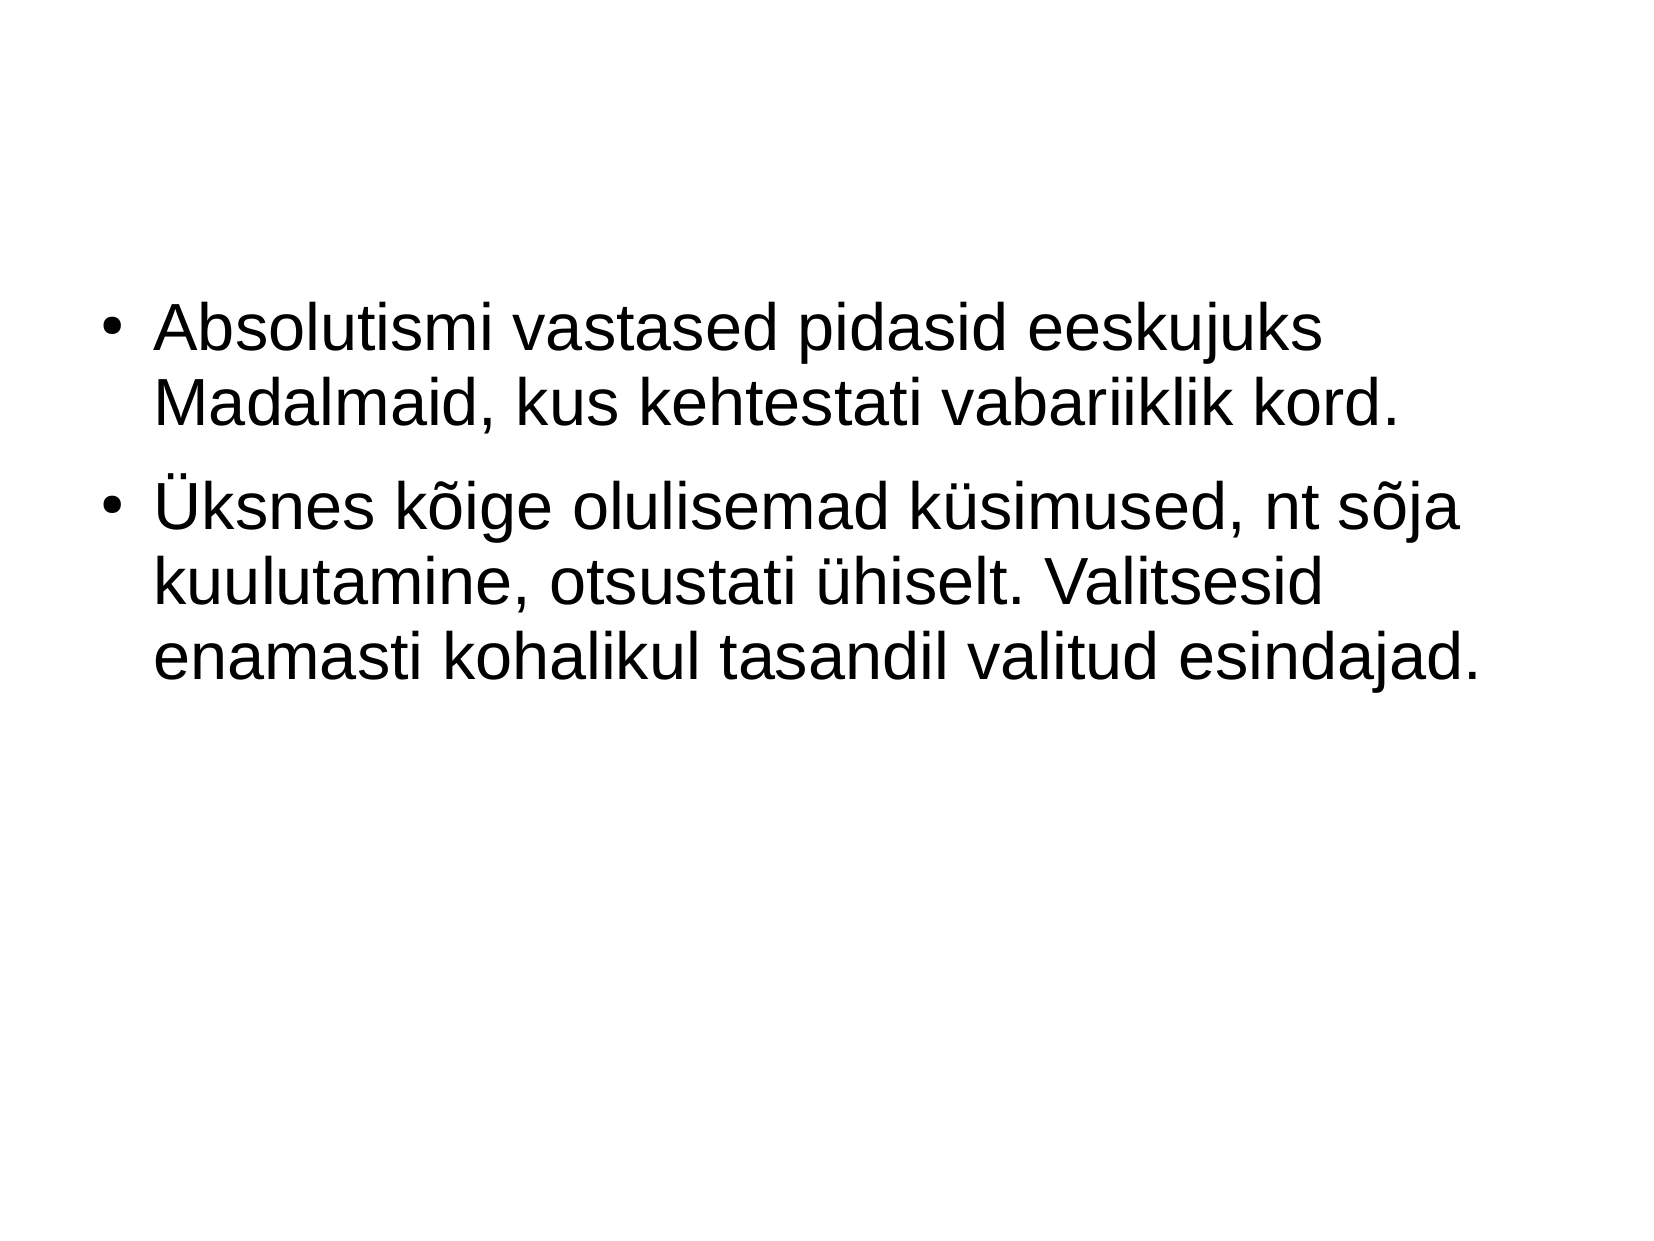

#
Absolutismi vastased pidasid eeskujuks Madalmaid, kus kehtestati vabariiklik kord.
Üksnes kõige olulisemad küsimused, nt sõja kuulutamine, otsustati ühiselt. Valitsesid enamasti kohalikul tasandil valitud esindajad.